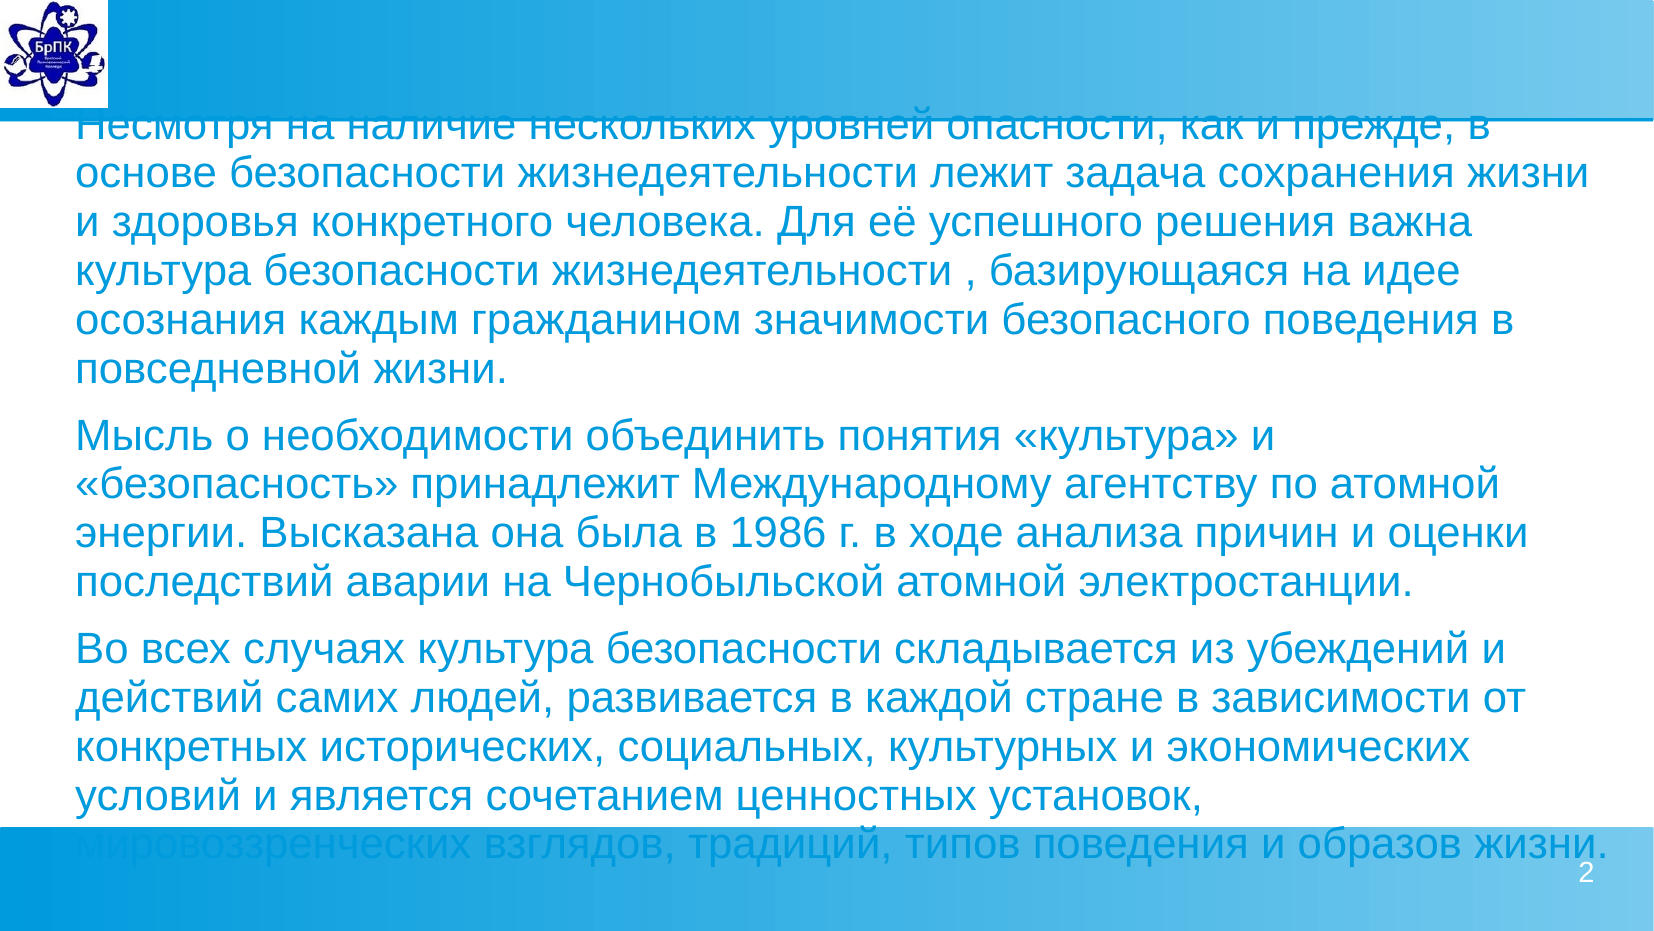

# Несмотря на наличие нескольких уровней опасности, как и прежде, в основе безопасности жизнедеятельности лежит задача сохранения жизни и здоровья конкретного человека. Для её успешного решения важна культура безопасности жизнедеятельности , базирующаяся на идее осознания каждым гражданином значимости безопасного поведения в повседневной жизни.
Мысль о необходимости объединить понятия «культура» и «безопасность» принадлежит Международному агентству по атомной энергии. Высказана она была в 1986 г. в ходе анализа причин и оценки последствий аварии на Чернобыльской атомной электростанции.
Во всех случаях культура безопасности складывается из убеждений и действий самих людей, развивается в каждой стране в зависимости от конкретных исторических, социальных, культурных и экономических условий и является сочетанием ценностных установок, мировоззренческих взглядов, традиций, типов поведения и образов жизни.
2